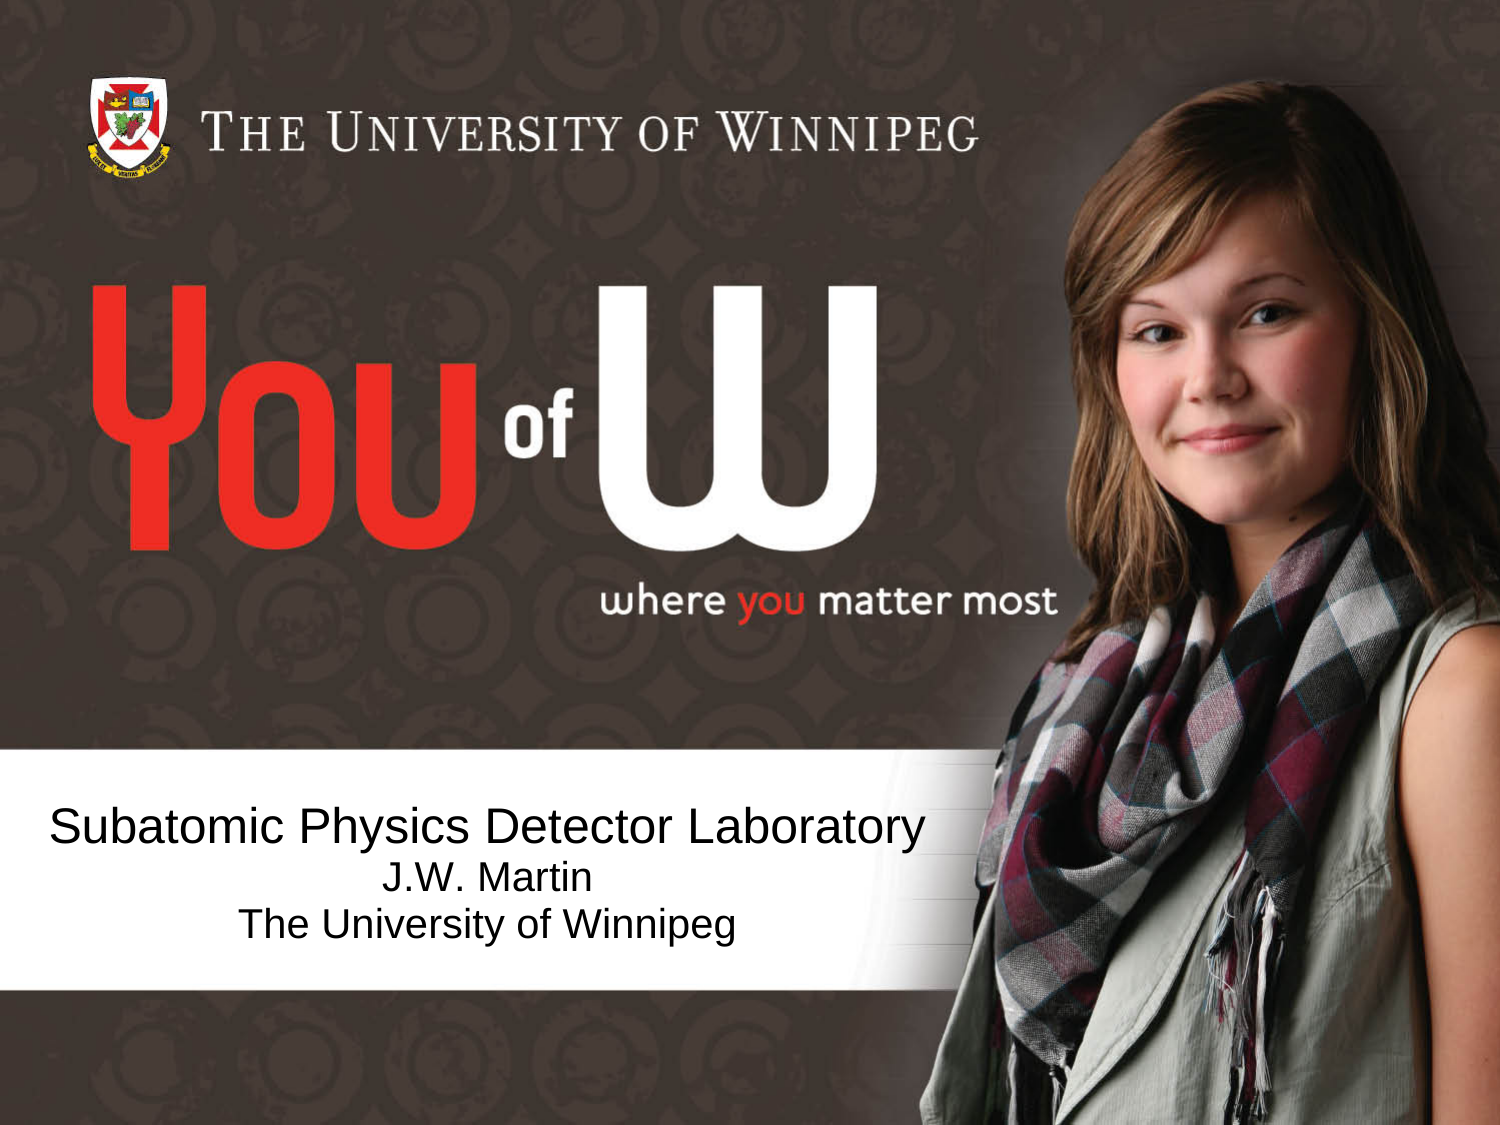

# Subatomic Physics Detector Laboratory J.W. Martin The University of Winnipeg